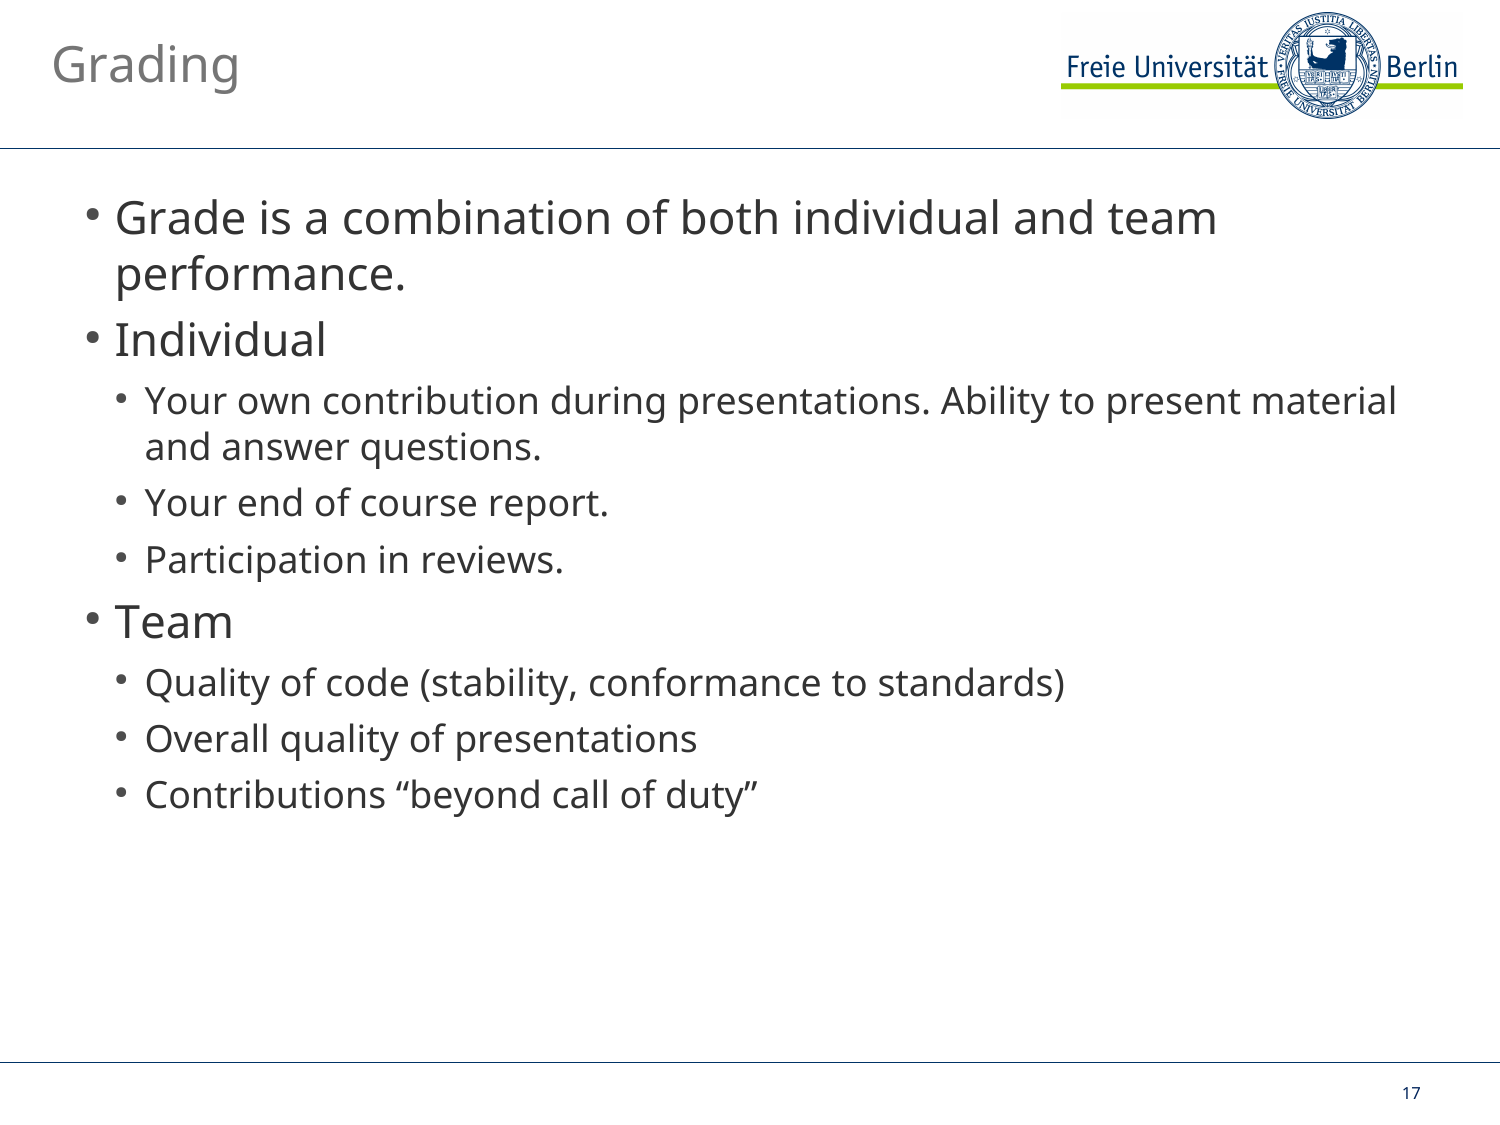

# Grading
Grade is a combination of both individual and team performance.
Individual
Your own contribution during presentations. Ability to present material and answer questions.
Your end of course report.
Participation in reviews.
Team
Quality of code (stability, conformance to standards)
Overall quality of presentations
Contributions “beyond call of duty”